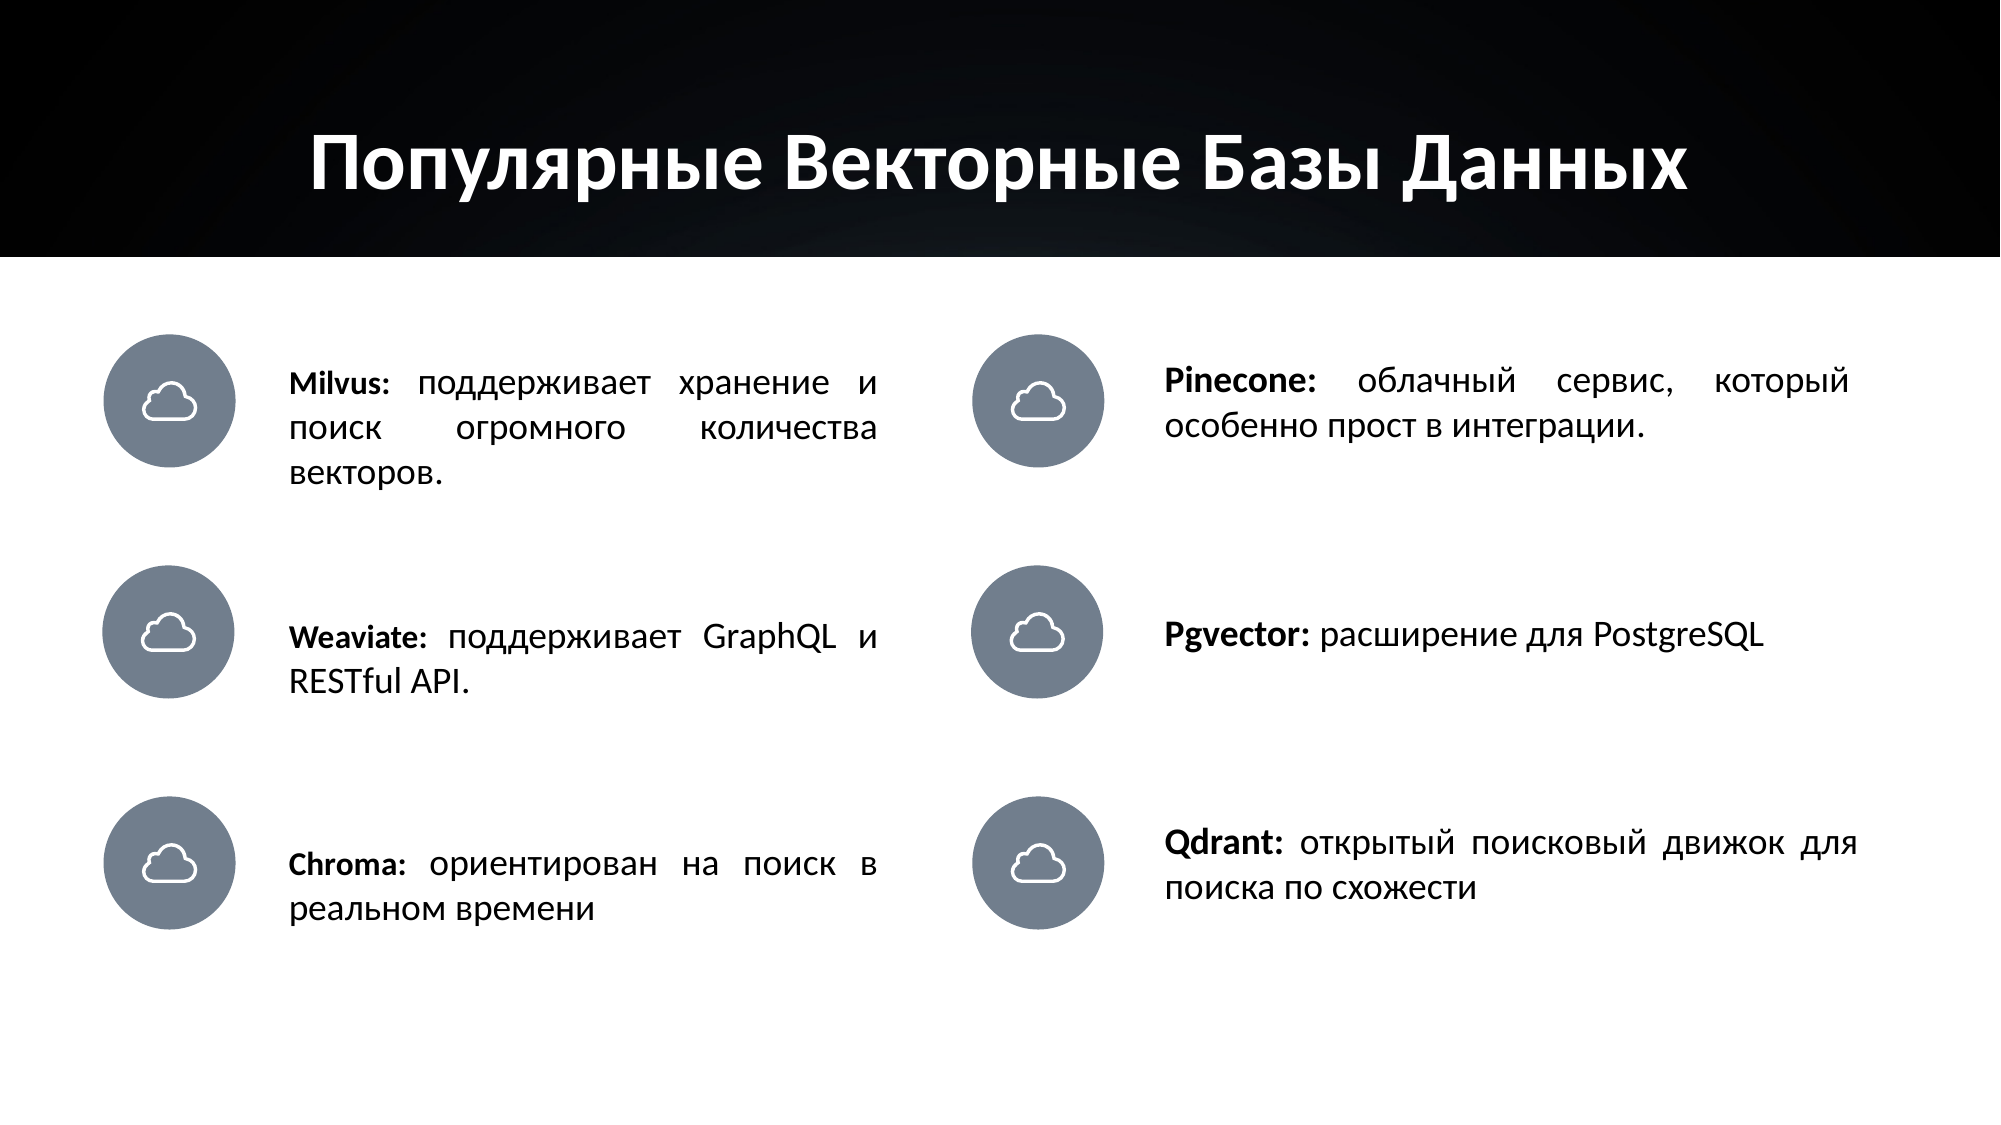

Популярные Векторные Базы Данных
Pinecone: облачный сервис, который особенно прост в интеграции.
Milvus: поддерживает хранение и поиск огромного количества векторов.
Pgvector: расширение для PostgreSQL
Weaviate: поддерживает GraphQL и RESTful API.
Qdrant: открытый поисковый движок для поиска по схожести
Chroma: ориентирован на поиск в реальном времени